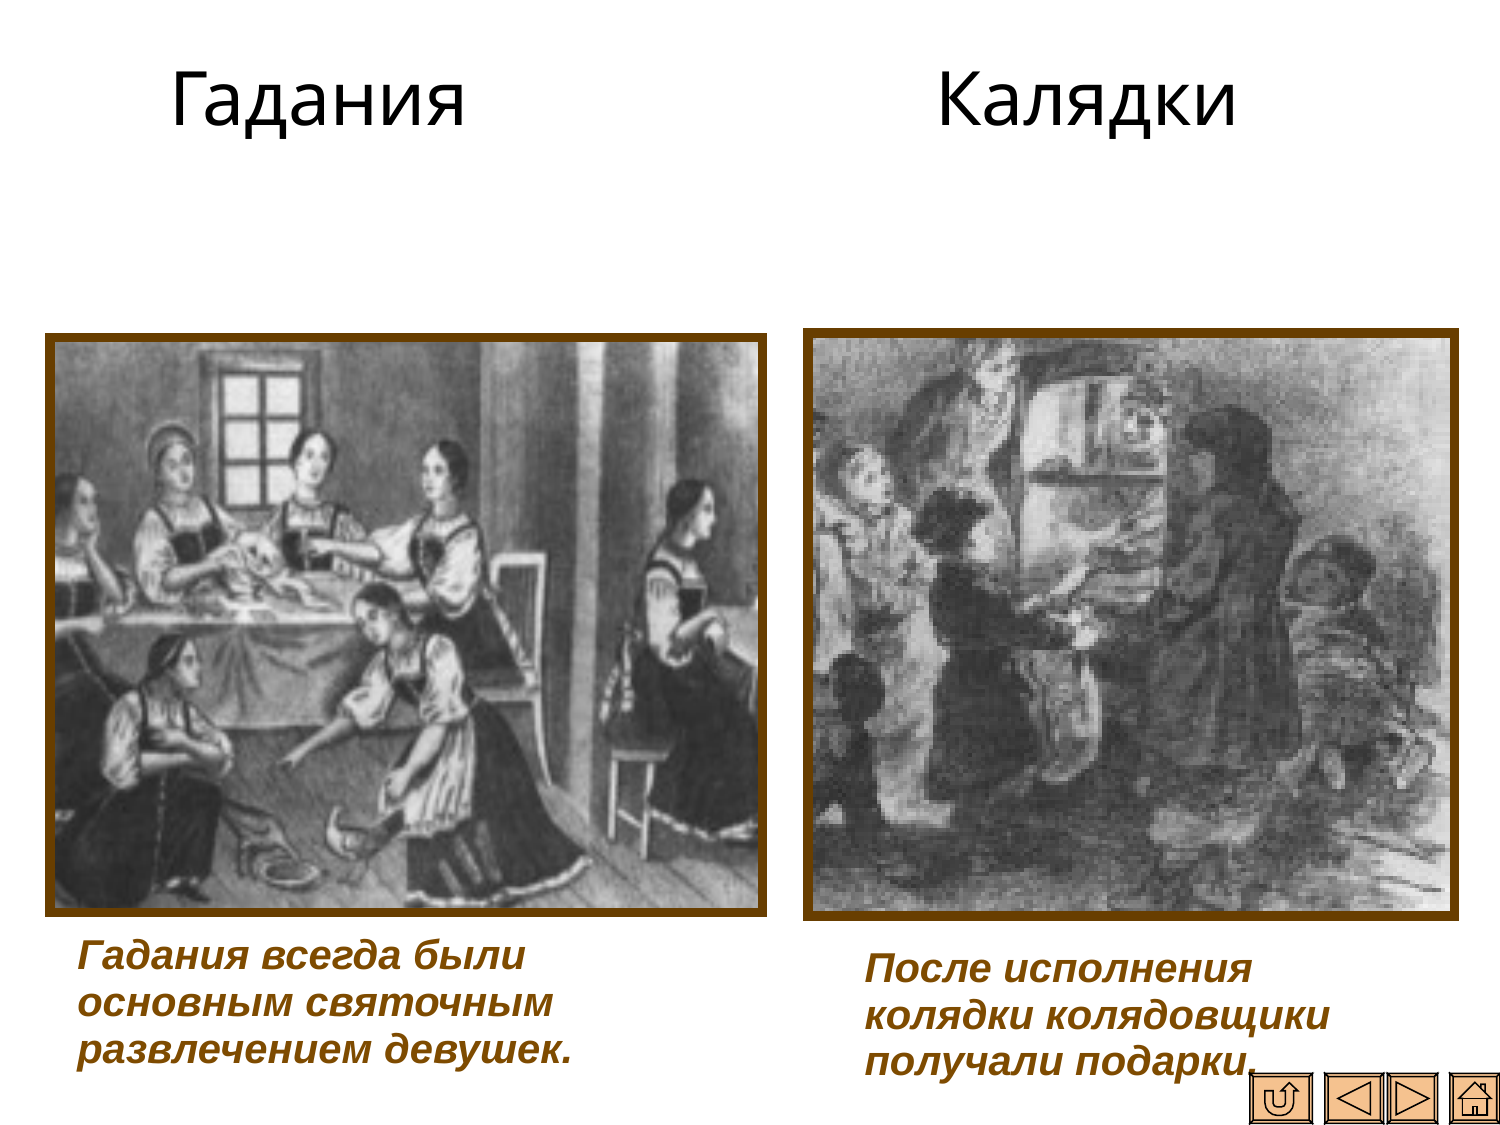

Гадания
Калядки
Гадания всегда были основным святочным развлечением девушек.
После исполнения колядки колядовщики получали подарки.